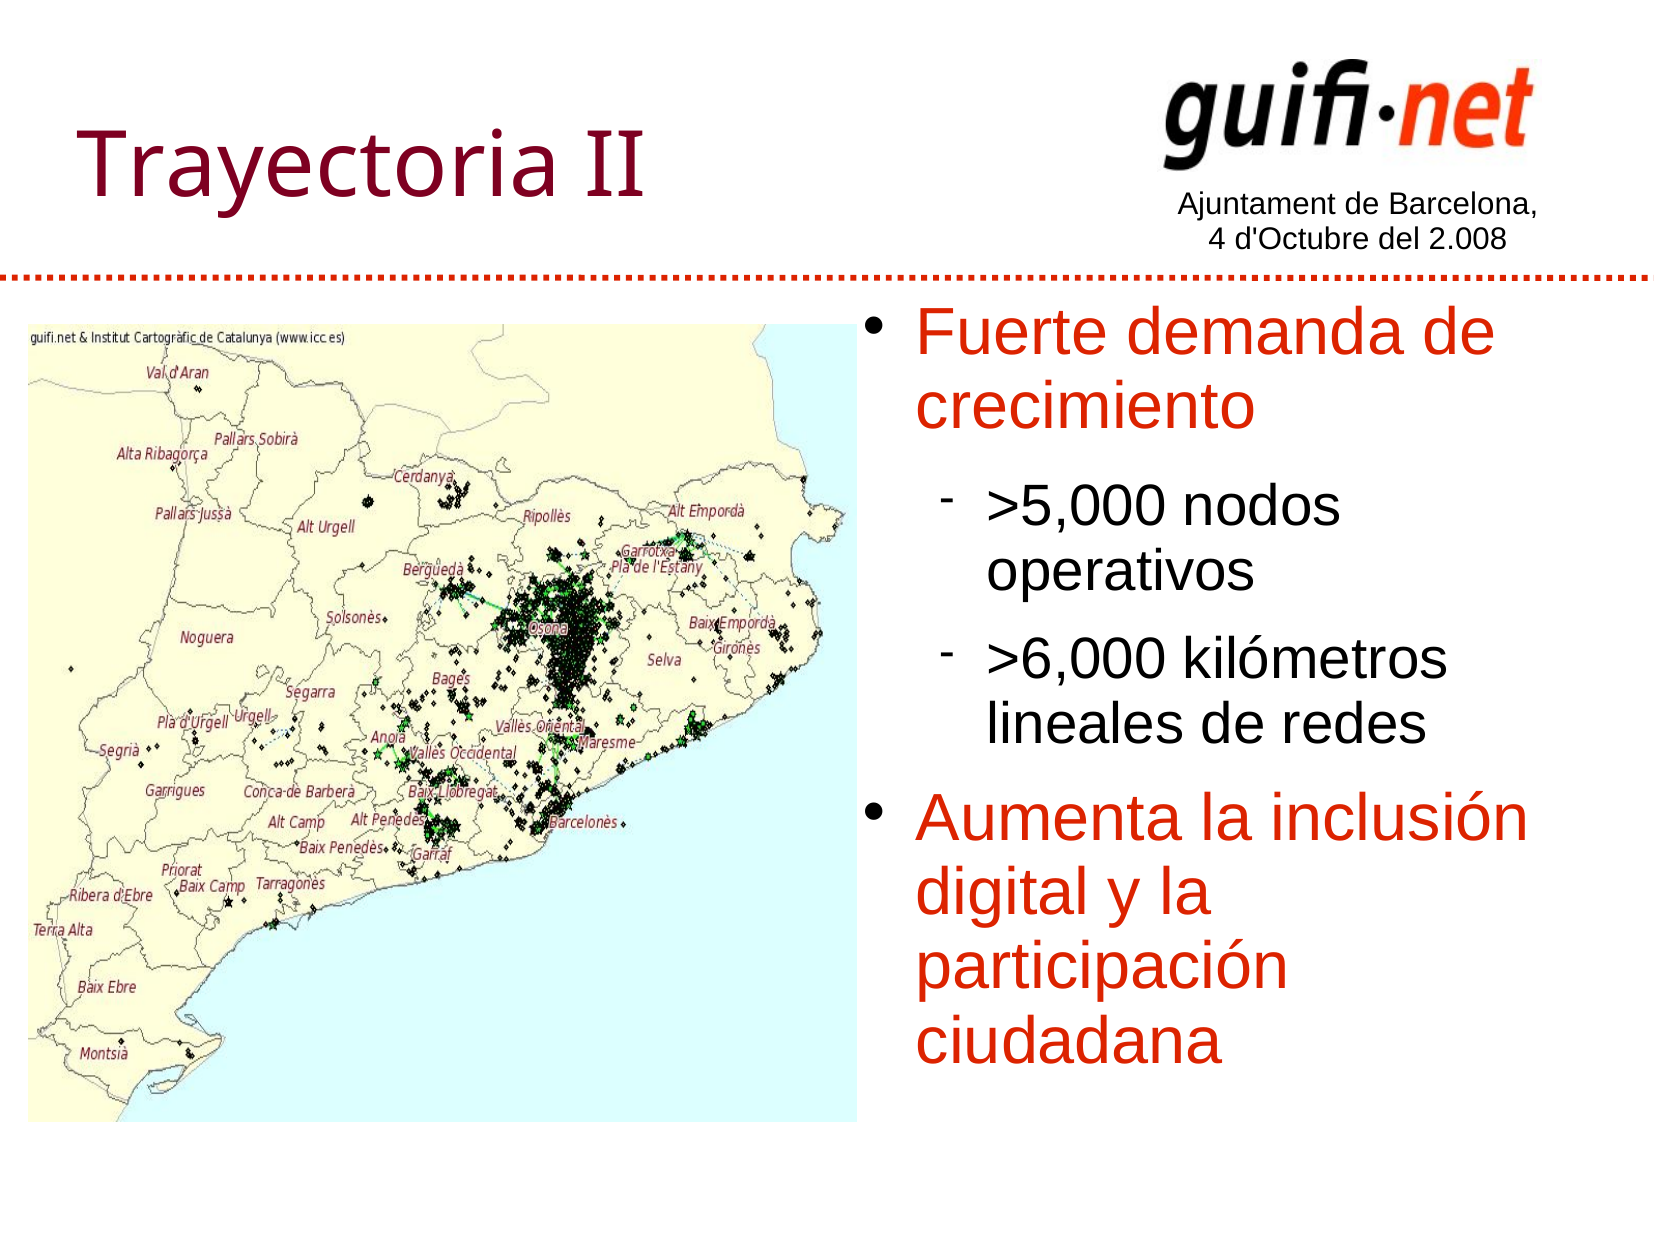

# Trayectoria II
Fuerte demanda de crecimiento
>5,000 nodos operativos
>6,000 kilómetros lineales de redes
Aumenta la inclusión digital y la participación ciudadana